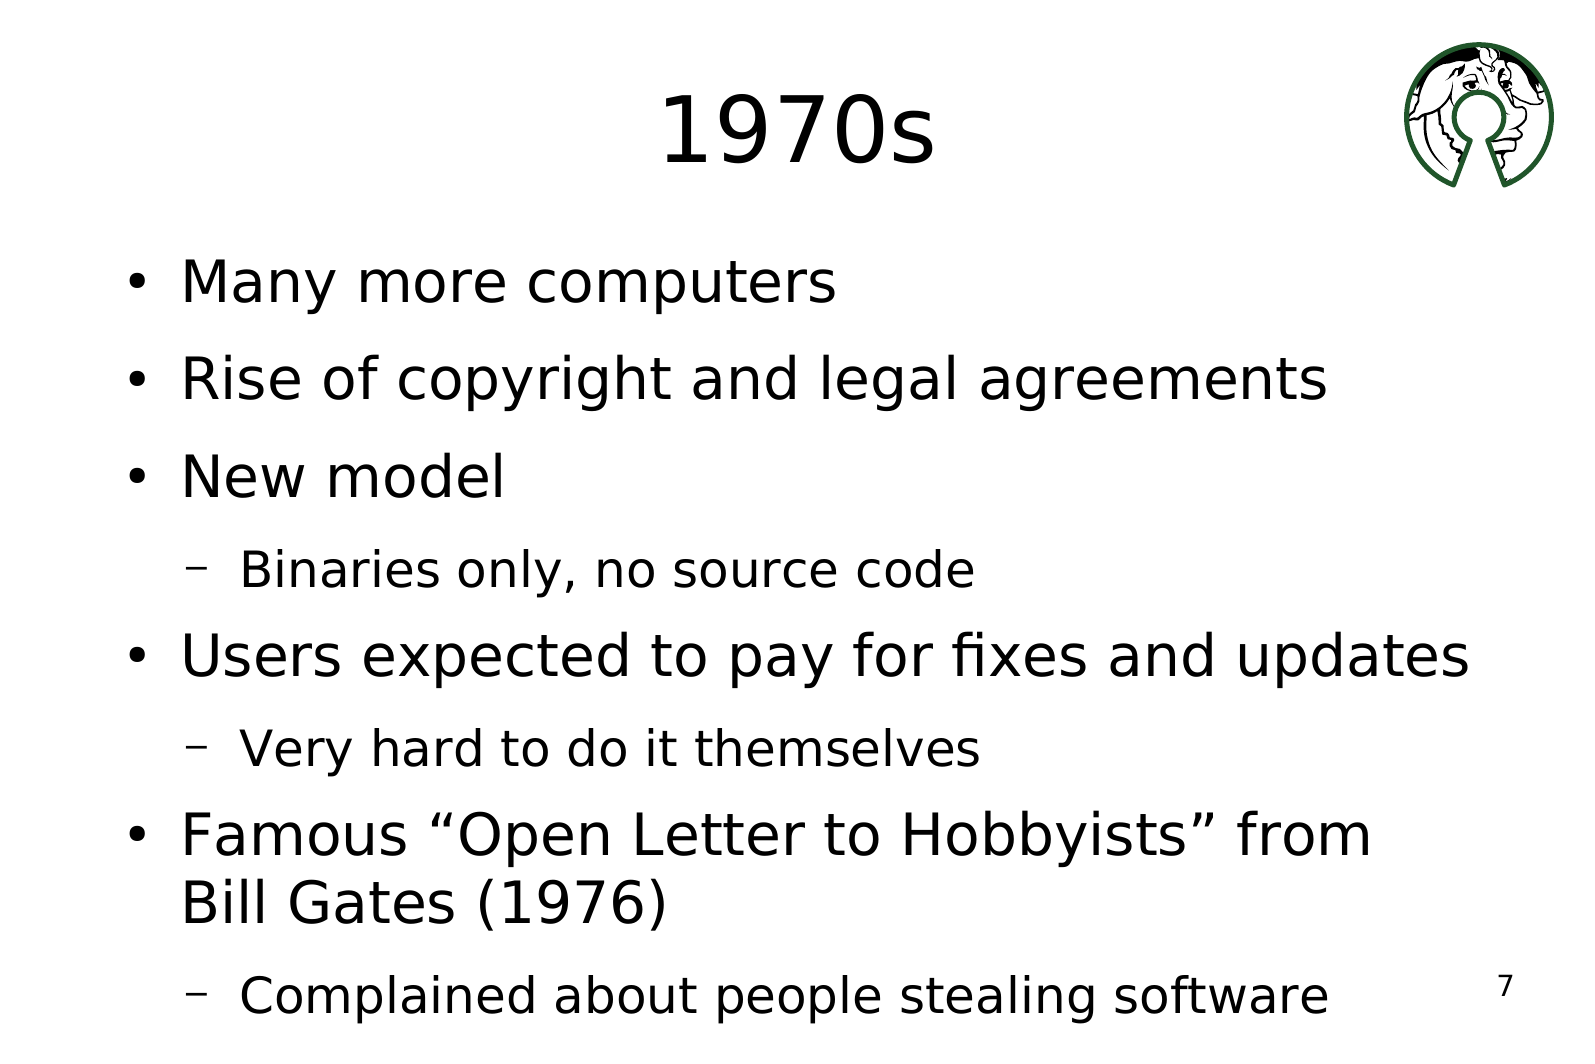

# 1970s
Many more computers
Rise of copyright and legal agreements
New model
Binaries only, no source code
Users expected to pay for fixes and updates
Very hard to do it themselves
Famous “Open Letter to Hobbyists” from
Bill Gates (1976)
Complained about people stealing software
7